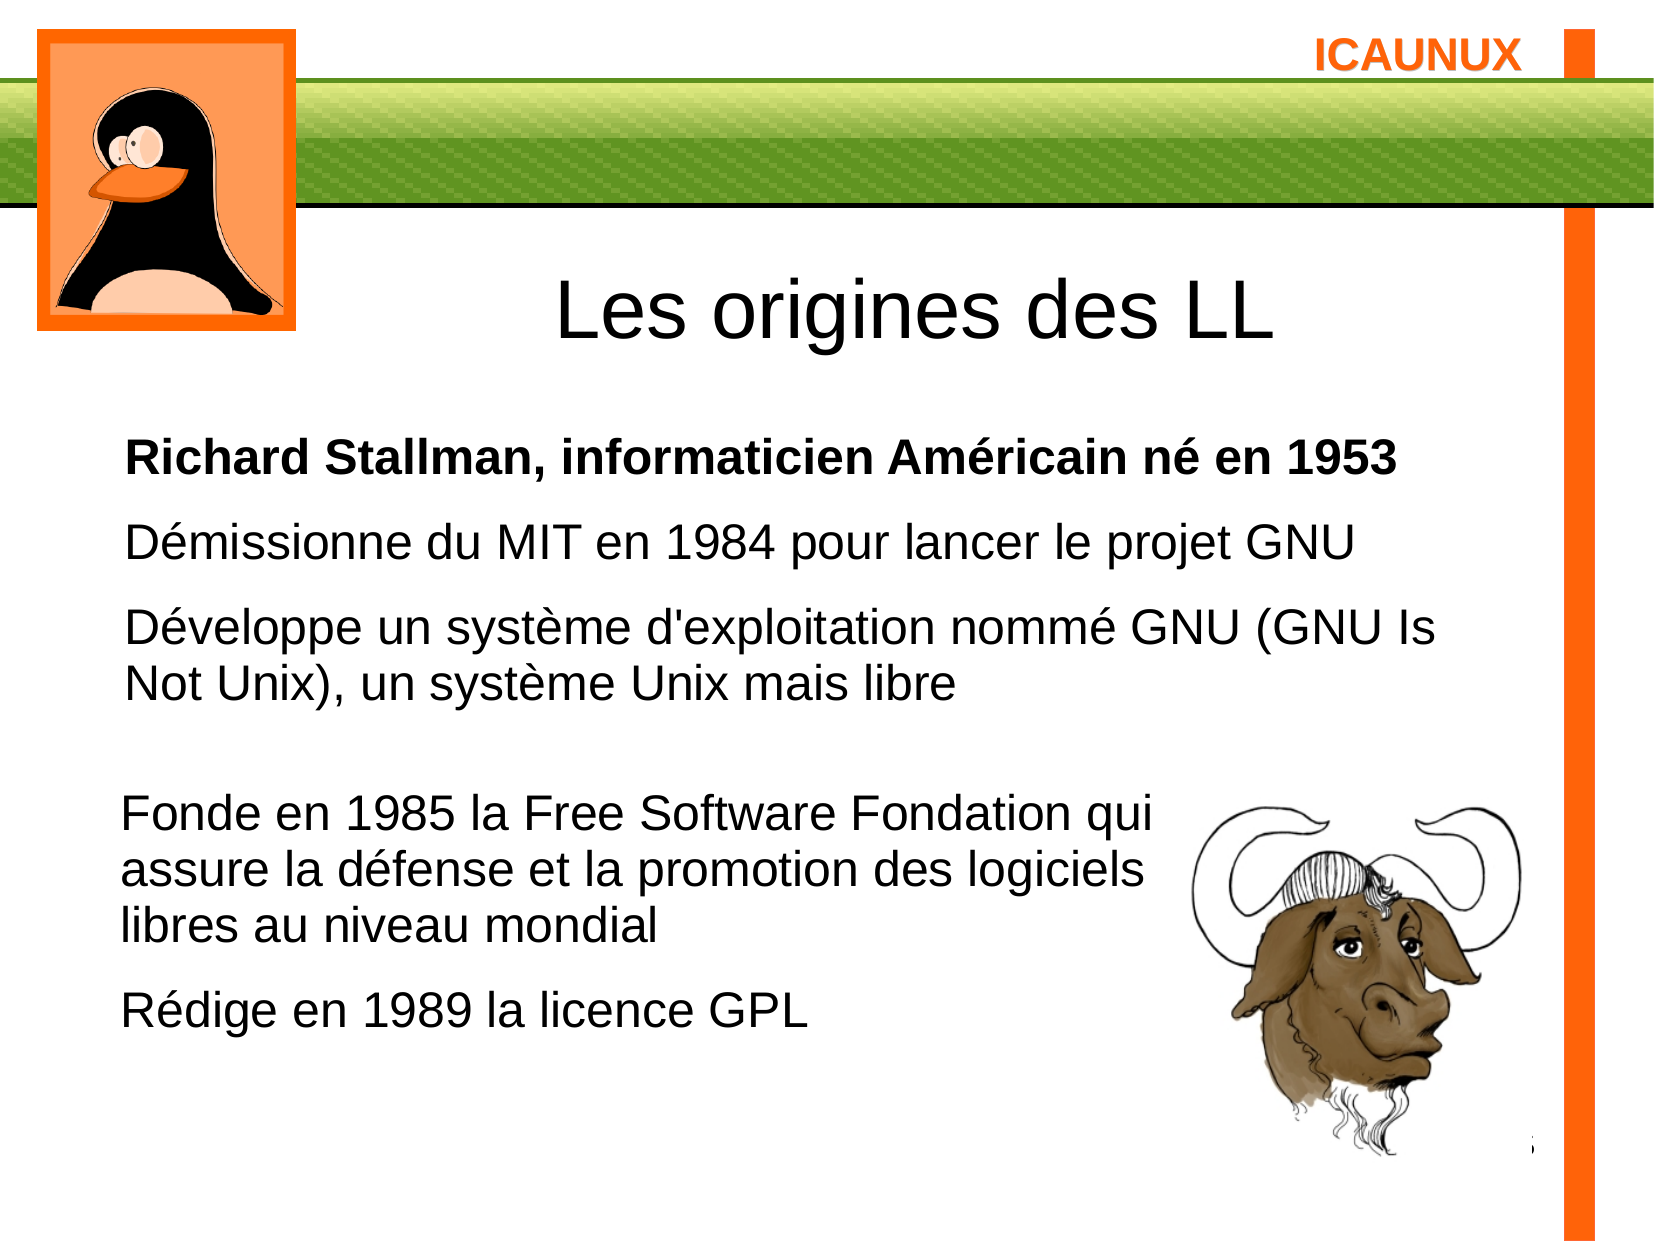

# Les origines des LL
Richard Stallman, informaticien Américain né en 1953
Démissionne du MIT en 1984 pour lancer le projet GNU
Développe un système d'exploitation nommé GNU (GNU Is Not Unix), un système Unix mais libre
Fonde en 1985 la Free Software Fondation qui assure la défense et la promotion des logiciels libres au niveau mondial
Rédige en 1989 la licence GPL
5